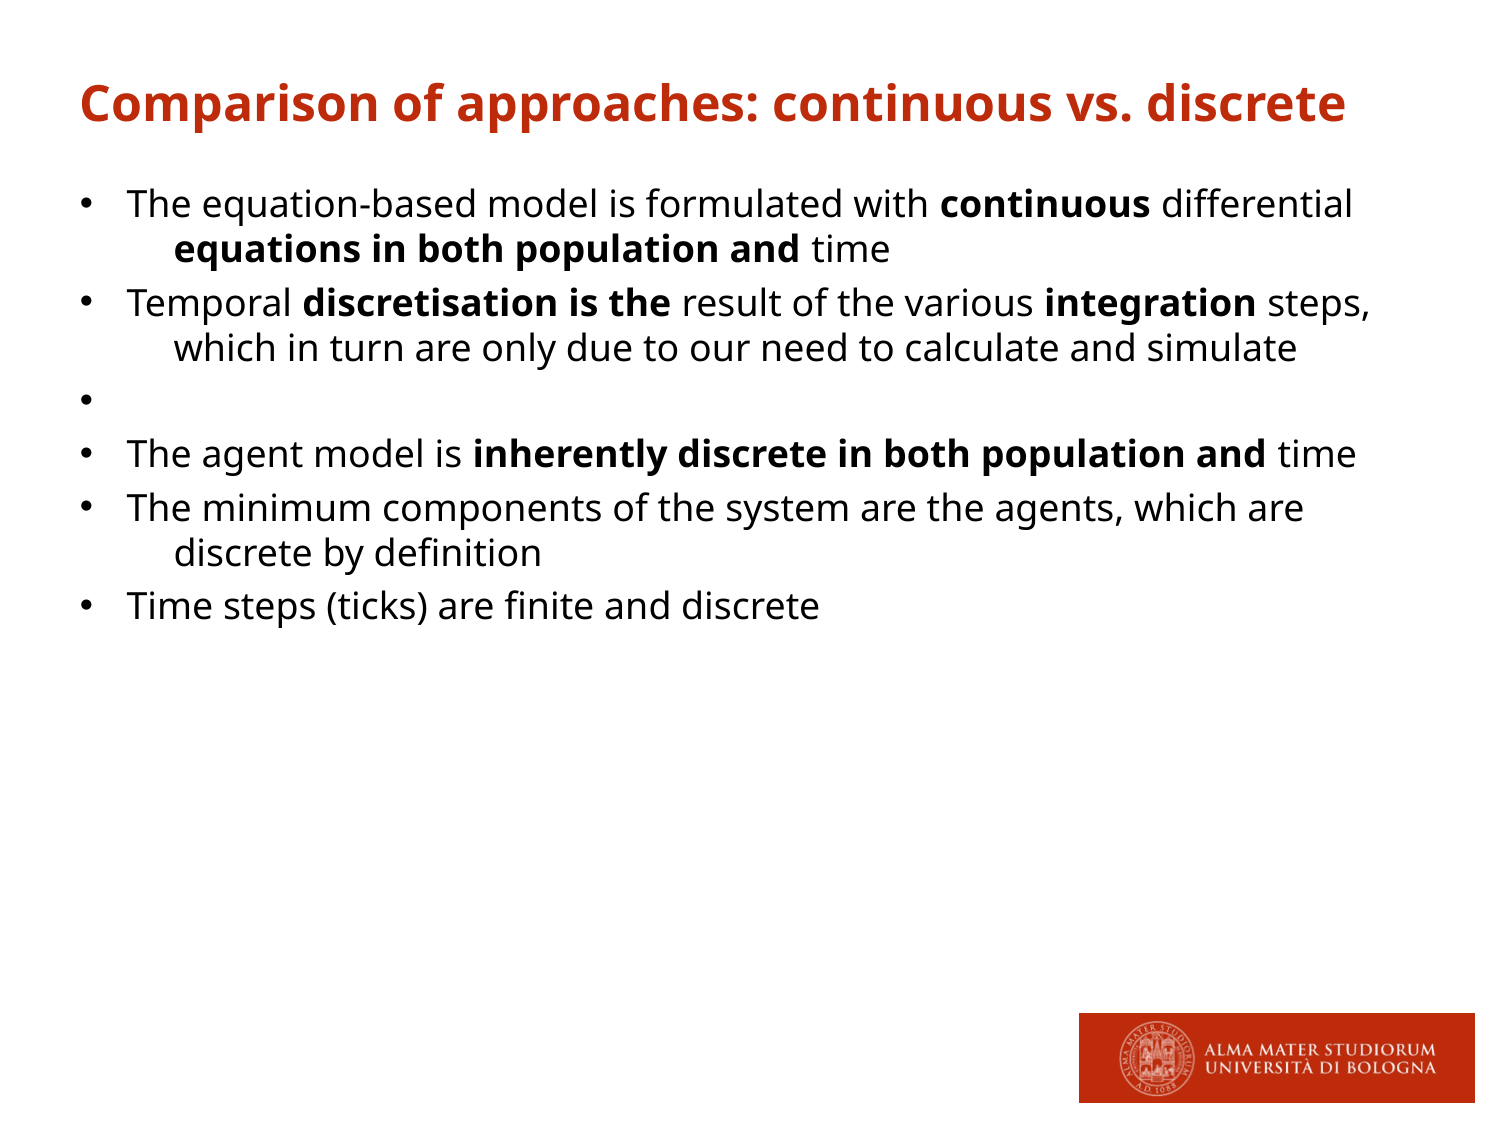

# Comparison of approaches: continuous vs. discrete
The equation-based model is formulated with continuous differential equations in both population and time
Temporal discretisation is the result of the various integration steps, which in turn are only due to our need to calculate and simulate
The agent model is inherently discrete in both population and time
The minimum components of the system are the agents, which are discrete by definition
Time steps (ticks) are finite and discrete